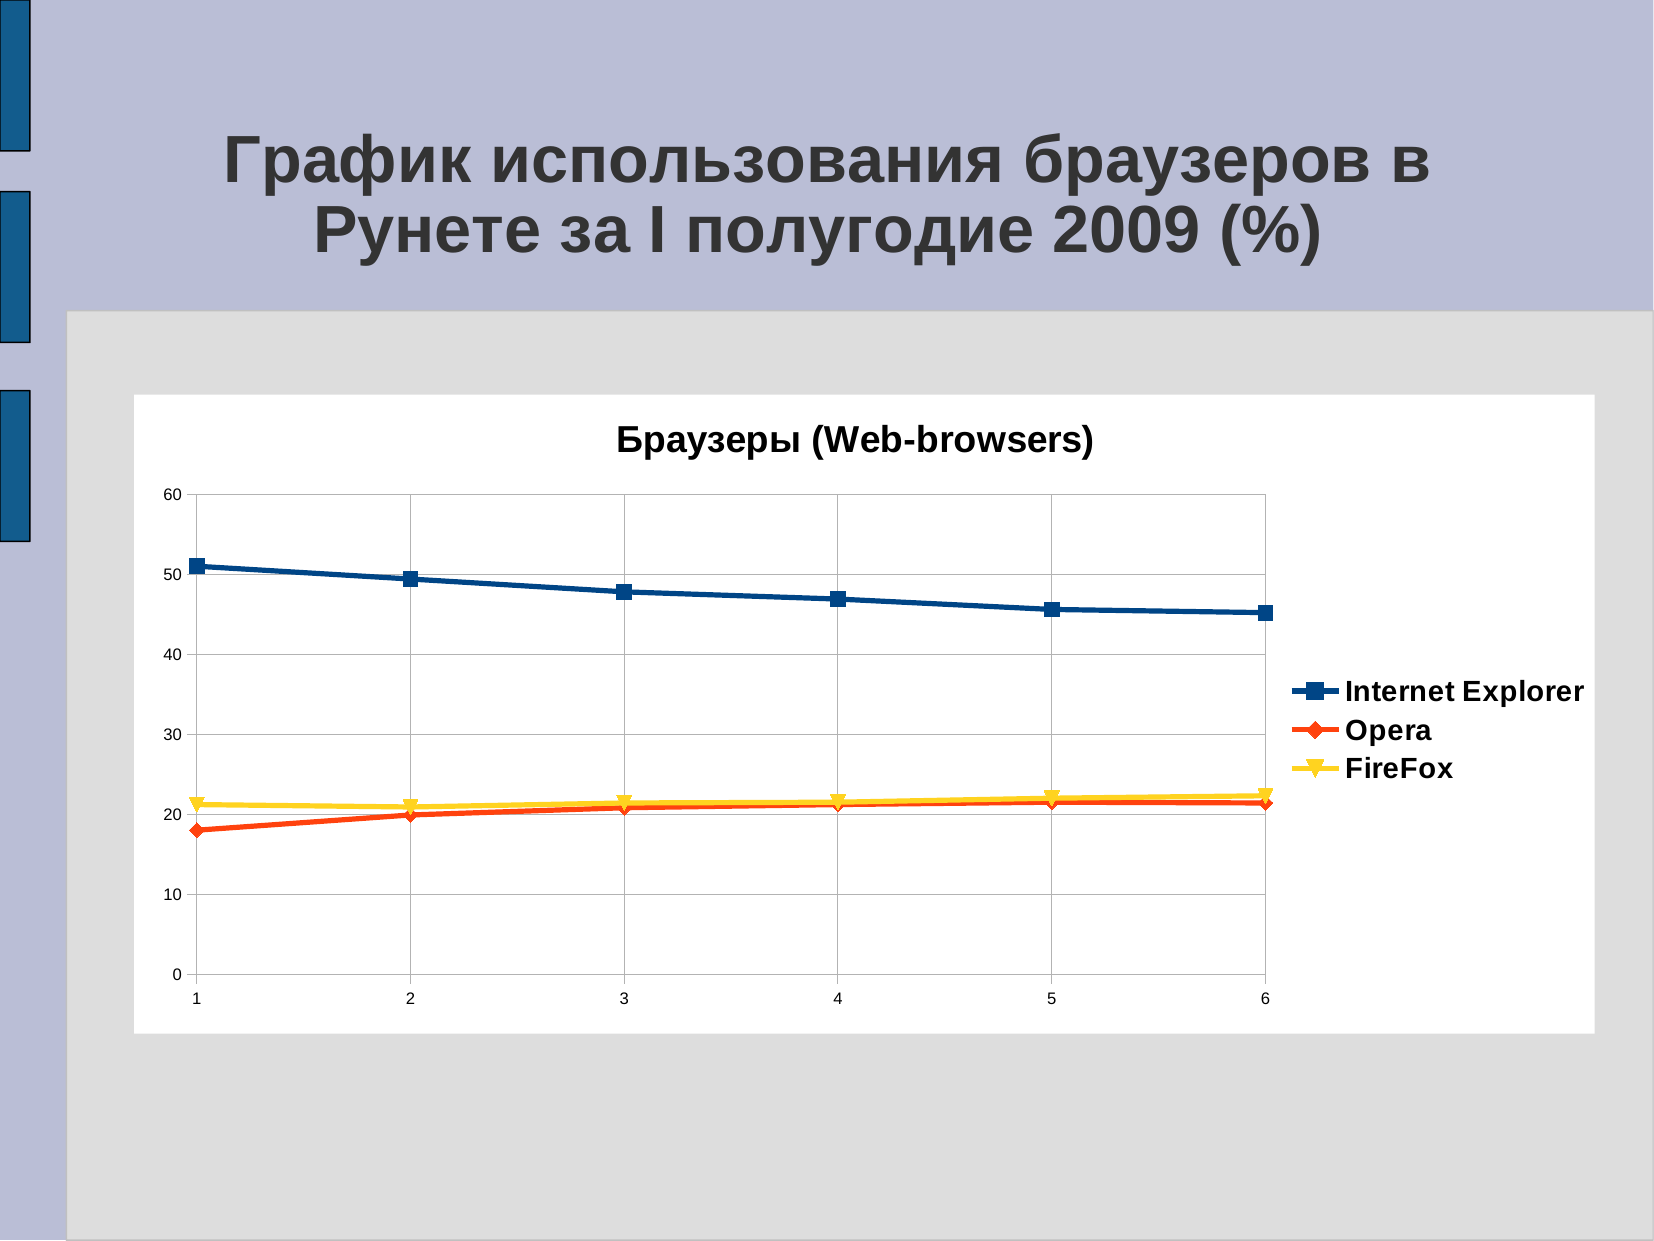

# График использования браузеров в Рунете за I полугодие 2009 (%)
### Chart: Браузеры (Web-browsers)
| Category | Internet Explorer | Opera | FireFox |
|---|---|---|---|
| 1 | 51.0 | 18.0 | 21.2 |
| 2 | 49.4 | 19.9 | 20.9 |
| 3 | 47.8 | 20.8 | 21.4 |
| 4 | 46.9 | 21.2 | 21.5 |
| 5 | 45.6 | 21.5 | 22.0 |
| 6 | 45.2 | 21.4 | 22.3 |